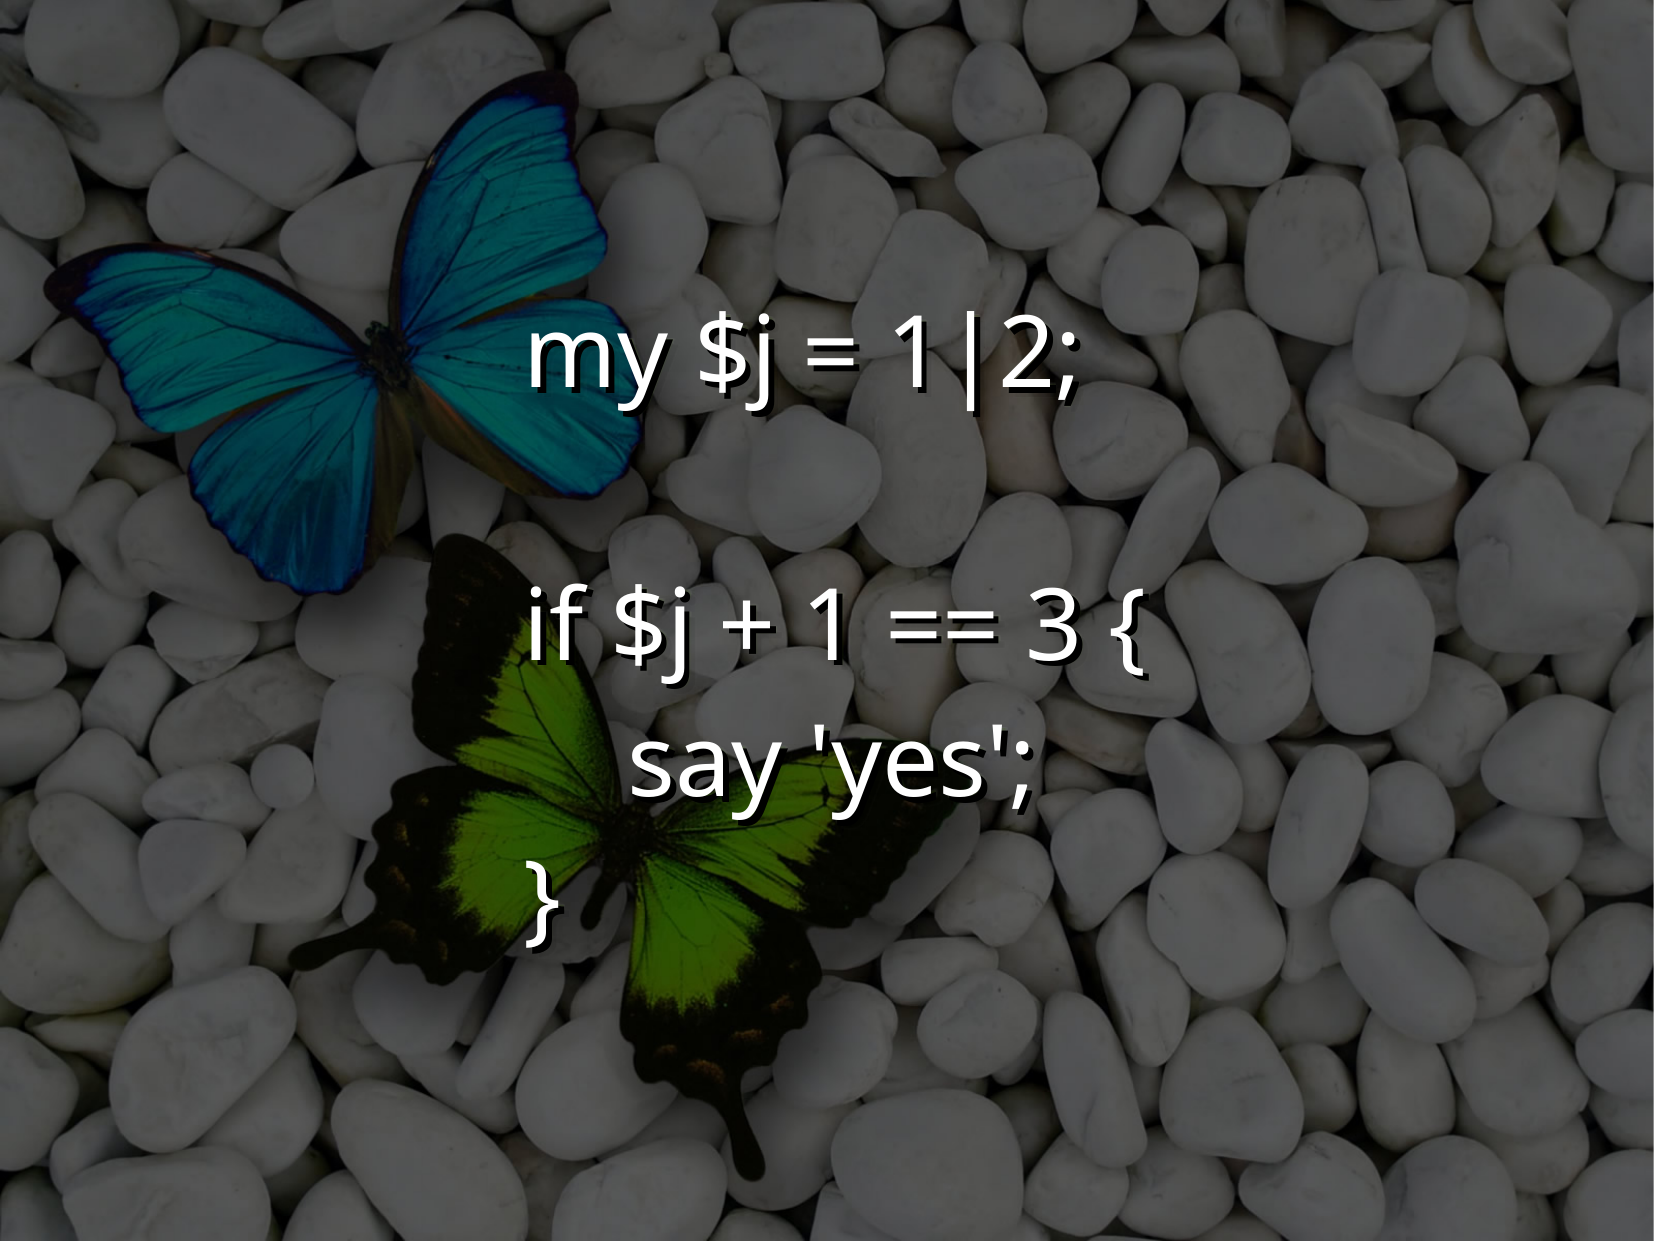

#
my $j = 1|2;
if $j + 1 == 3 {
 say 'yes';
}